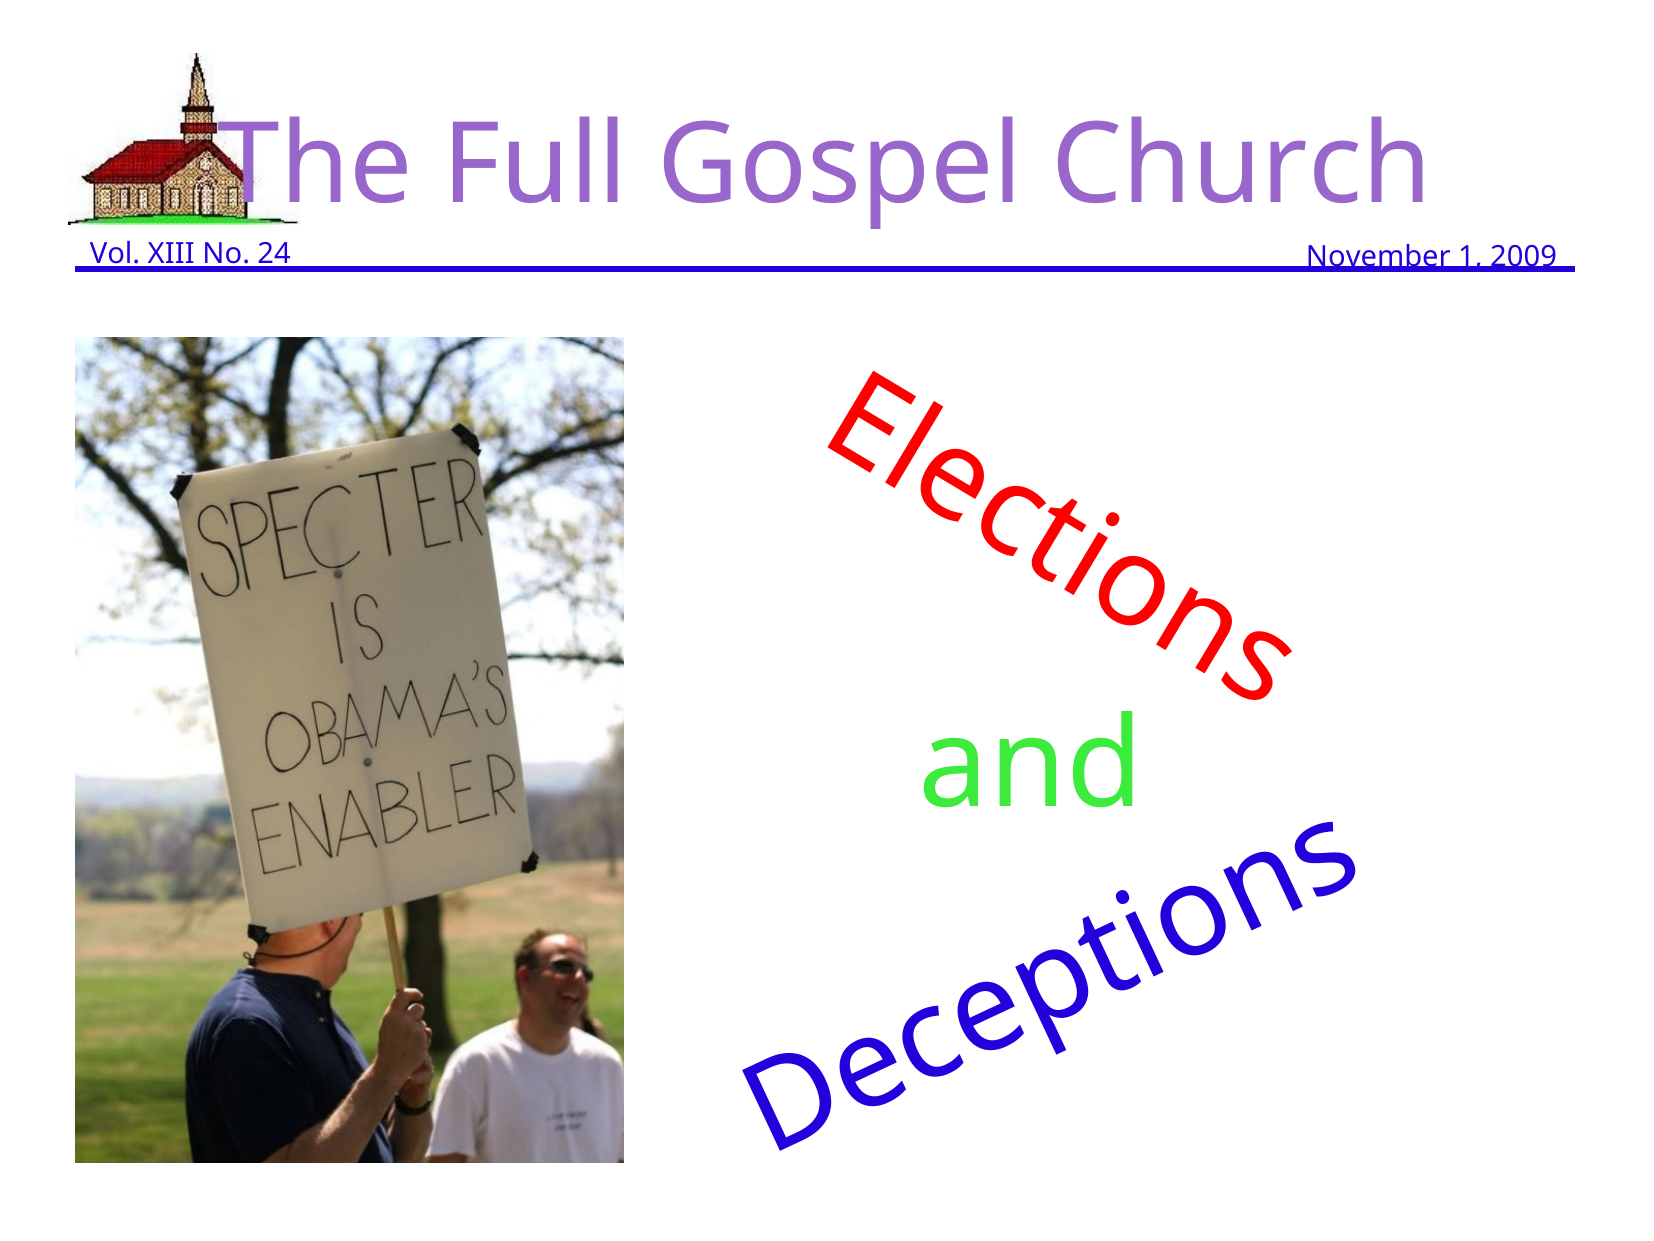

The Full Gospel Church
Vol. XIII No. 24
November 1, 2009
Elections
and
Deceptions